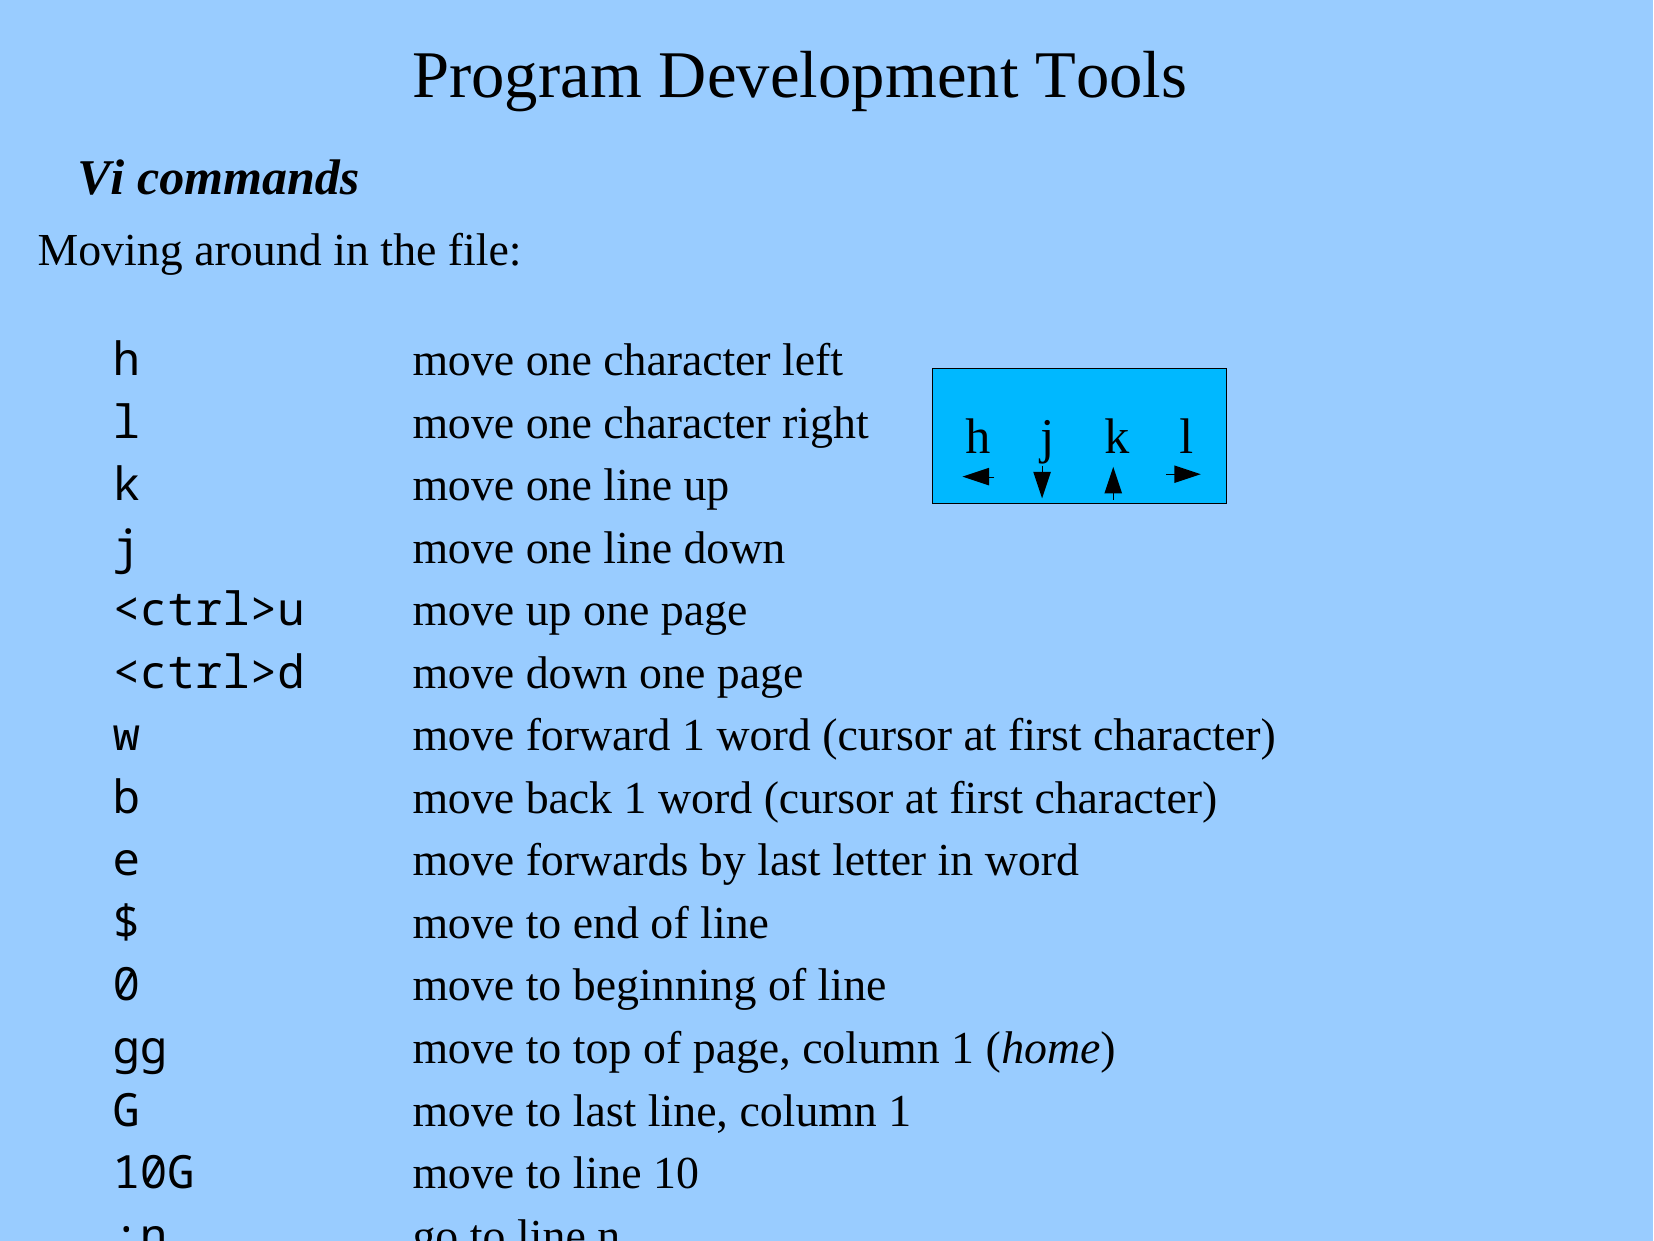

Program Development Tools
Vi commands
Moving around in the file:
	h				move one character left
	l				move one character right
	k				move one line up
	j				move one line down
	<ctrl>u		move up one page
	<ctrl>d 		move down one page
	w				move forward 1 word (cursor at first character)
	b				move back 1 word (cursor at first character)
	e				move forwards by last letter in word
	$				move to end of line
	0				move to beginning of line
	gg				move to top of page, column 1 (home)
	G				move to last line, column 1
	10G			move to line 10
	:n				go to line n
	<ctrl>G		tell me where I am (file, line, column)
h j k l